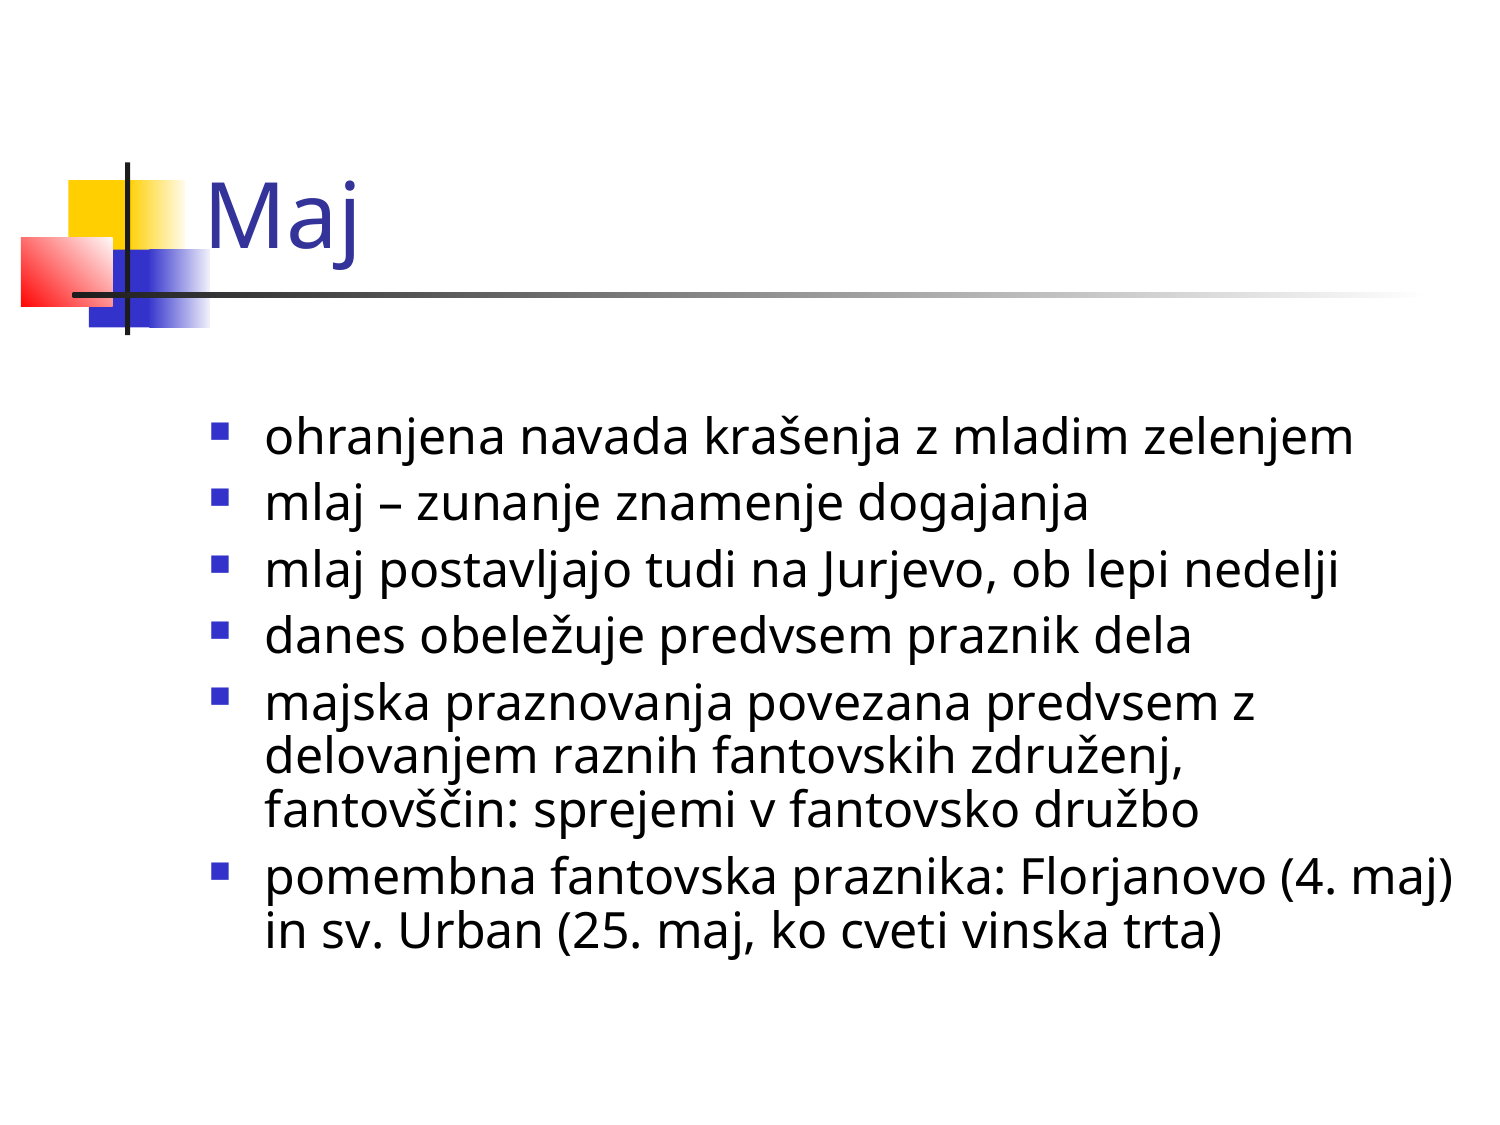

# Maj
ohranjena navada krašenja z mladim zelenjem
mlaj – zunanje znamenje dogajanja
mlaj postavljajo tudi na Jurjevo, ob lepi nedelji
danes obeležuje predvsem praznik dela
majska praznovanja povezana predvsem z delovanjem raznih fantovskih združenj, fantovščin: sprejemi v fantovsko družbo
pomembna fantovska praznika: Florjanovo (4. maj) in sv. Urban (25. maj, ko cveti vinska trta)